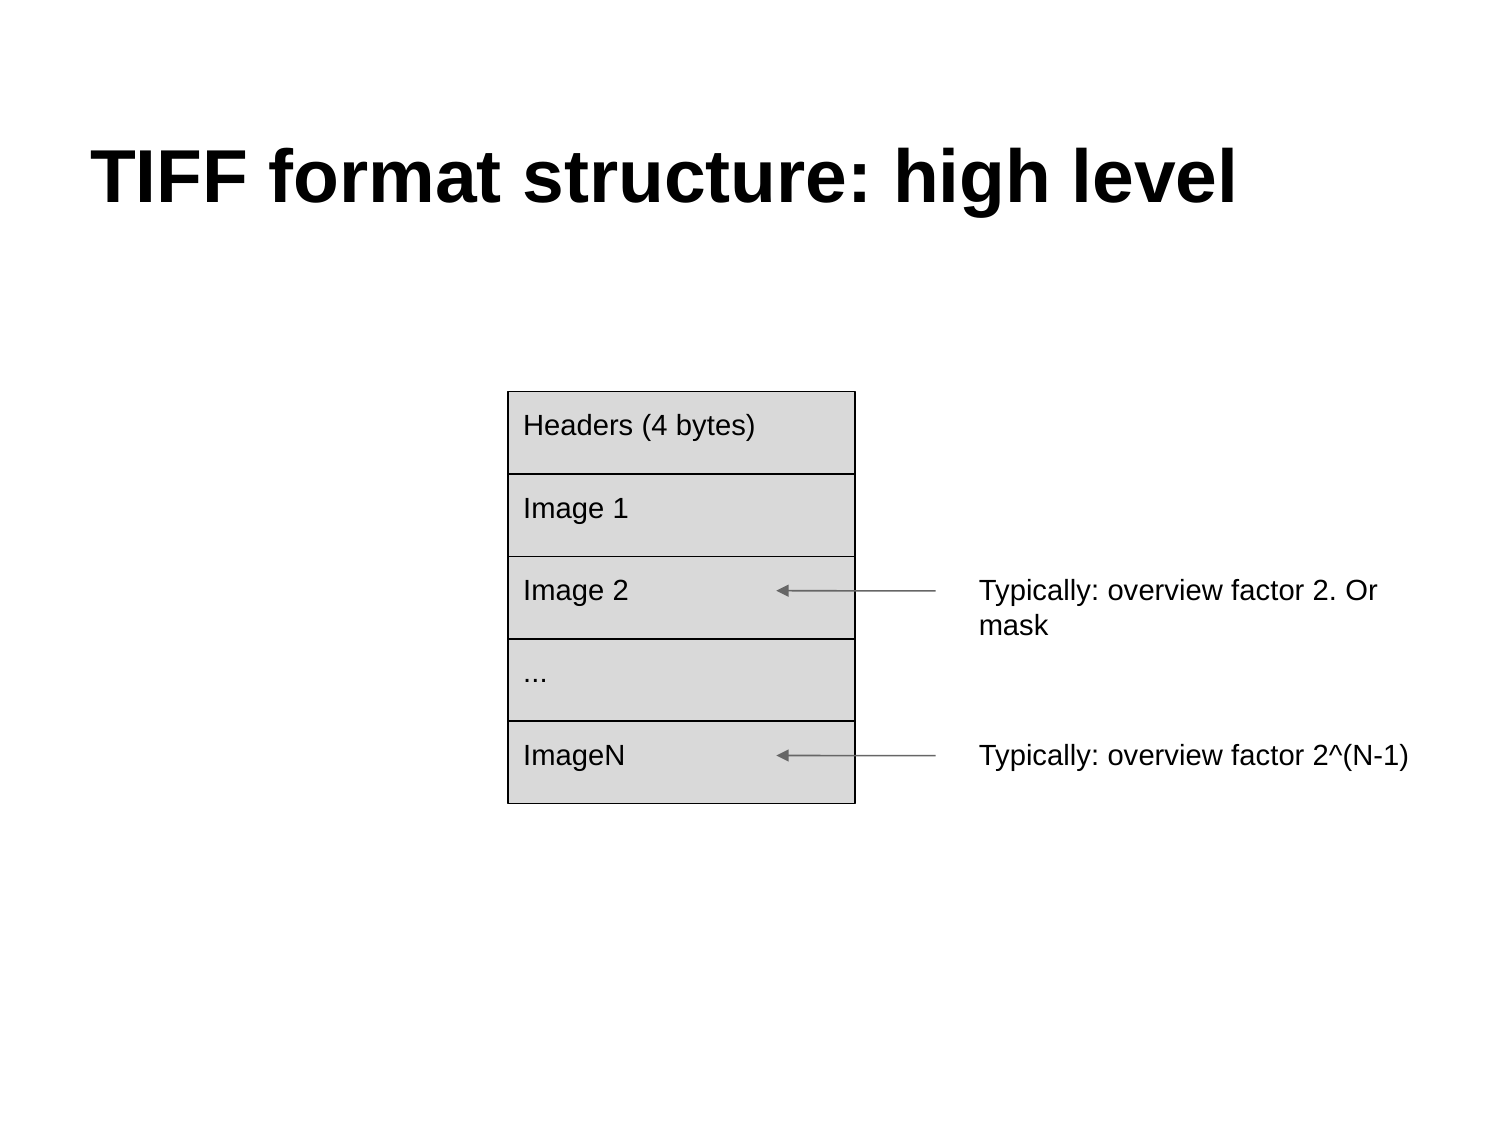

# TIFF format structure: high level
Headers (4 bytes)
Image 1
Image 2
Typically: overview factor 2. Or mask
...
ImageN
Typically: overview factor 2^(N-1)